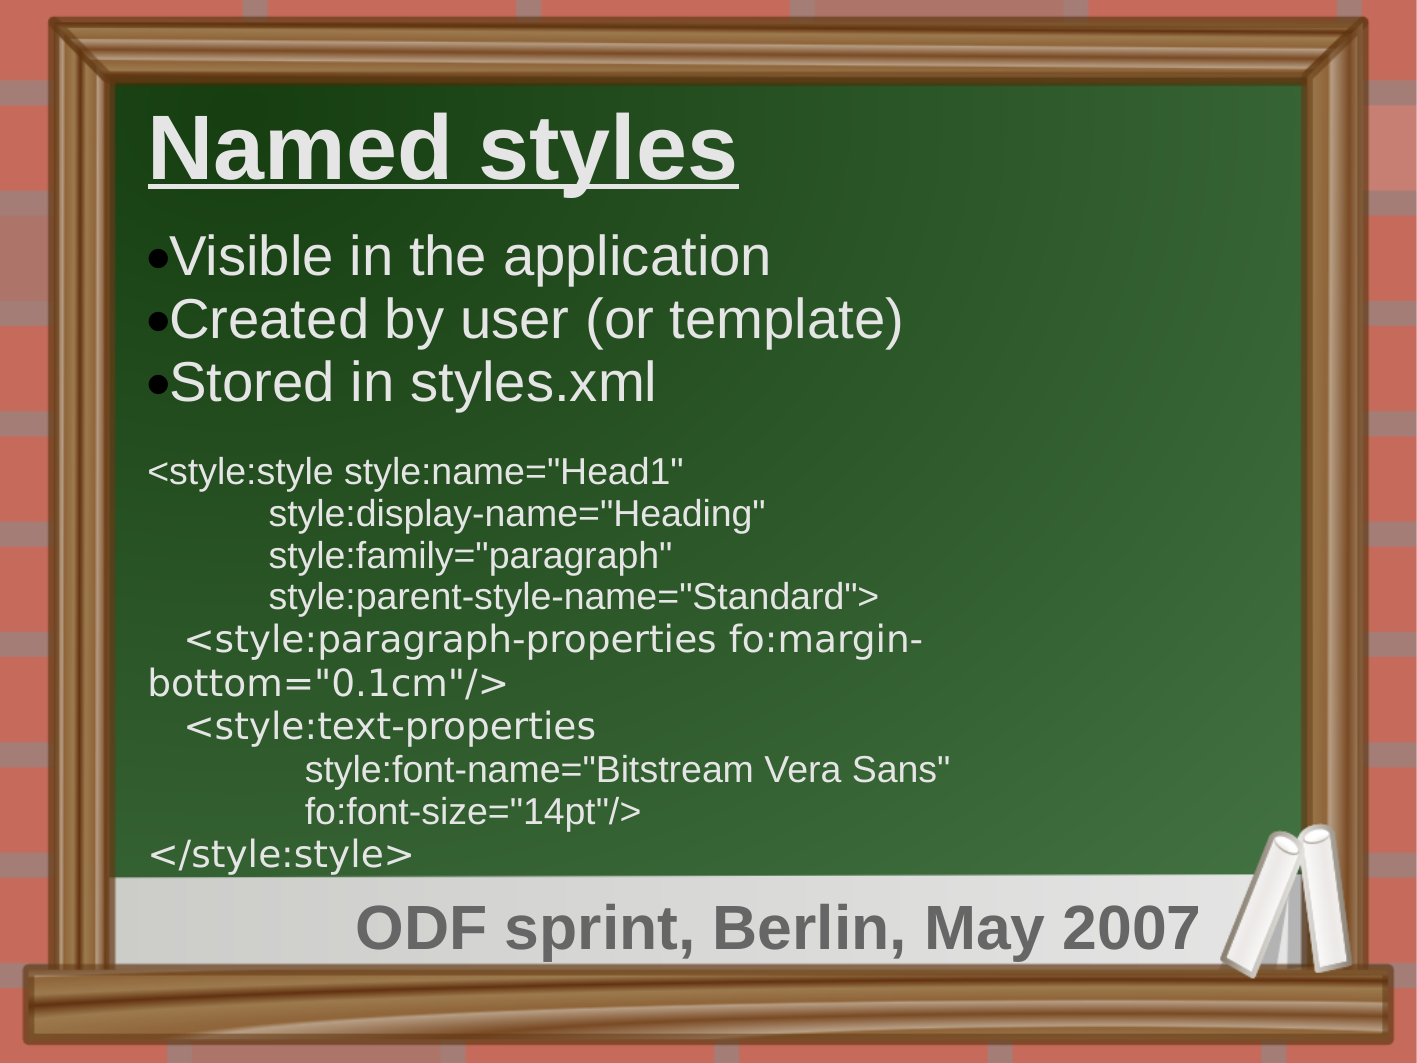

Named styles
Visible in the application
Created by user (or template)
Stored in styles.xml
<style:style style:name="Head1"
	style:display-name="Heading"
	style:family="paragraph"
	style:parent-style-name="Standard">
 <style:paragraph-properties fo:margin-bottom="0.1cm"/>
 <style:text-properties
	style:font-name="Bitstream Vera Sans"
	fo:font-size="14pt"/>
</style:style>